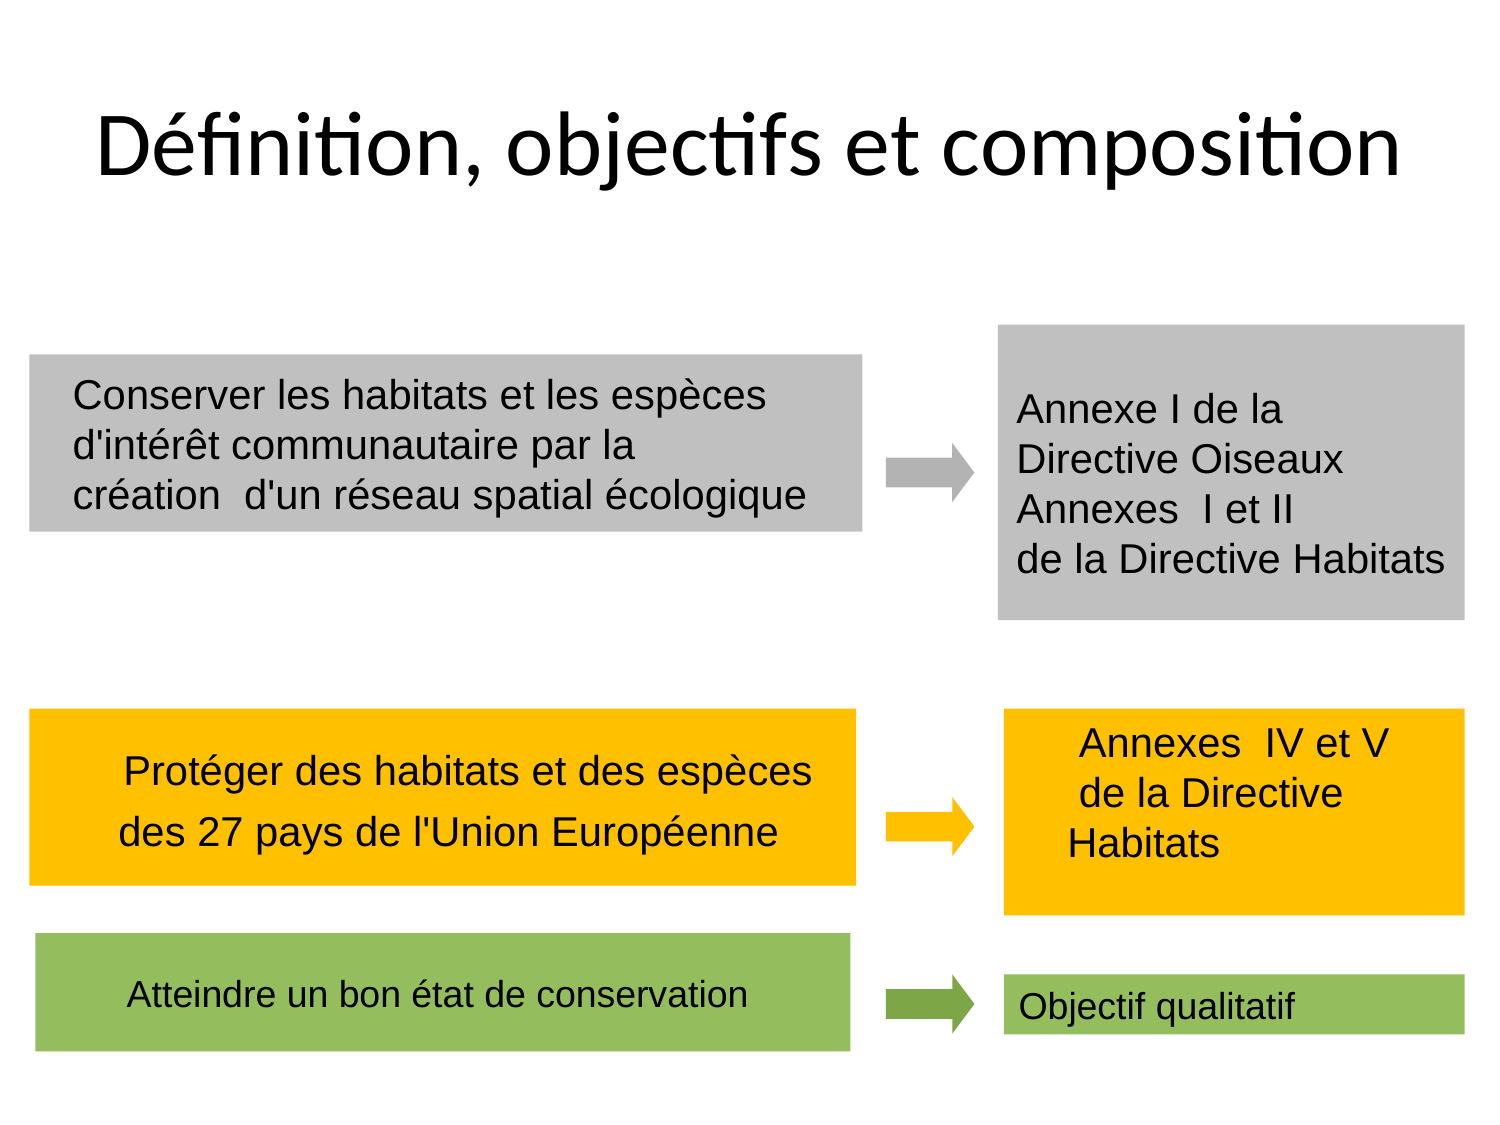

# Définition, objectifs et composition
Annexe I de la
Directive Oiseaux
Annexes I et II
de la Directive Habitats
Conserver les habitats et les espèces
d'intérêt communautaire par la
création d'un réseau spatial écologique
 Protéger des habitats et des espèces
 des 27 pays de l'Union Européenne
 Annexes IV et V
 de la Directive Habitats
Atteindre un bon état de conservation
Objectif qualitatif